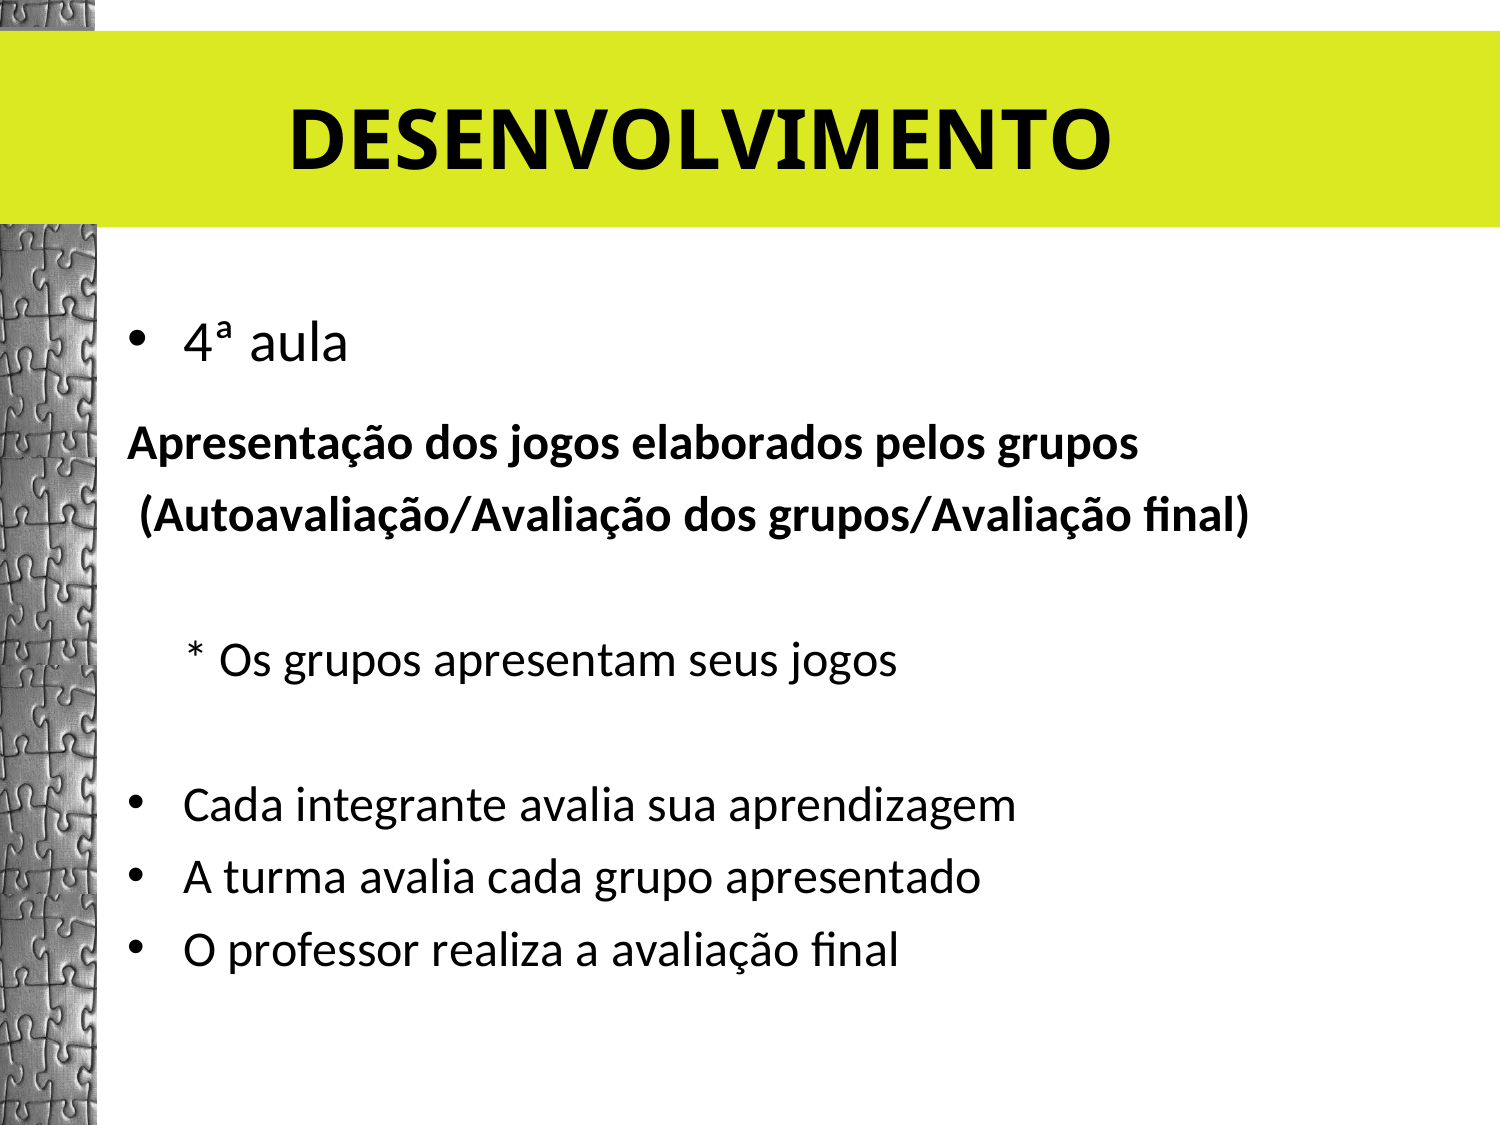

# DESENVOLVIMENTO
4ª aula
Apresentação dos jogos elaborados pelos grupos
 (Autoavaliação/Avaliação dos grupos/Avaliação final)
 * Os grupos apresentam seus jogos
Cada integrante avalia sua aprendizagem
A turma avalia cada grupo apresentado
O professor realiza a avaliação final